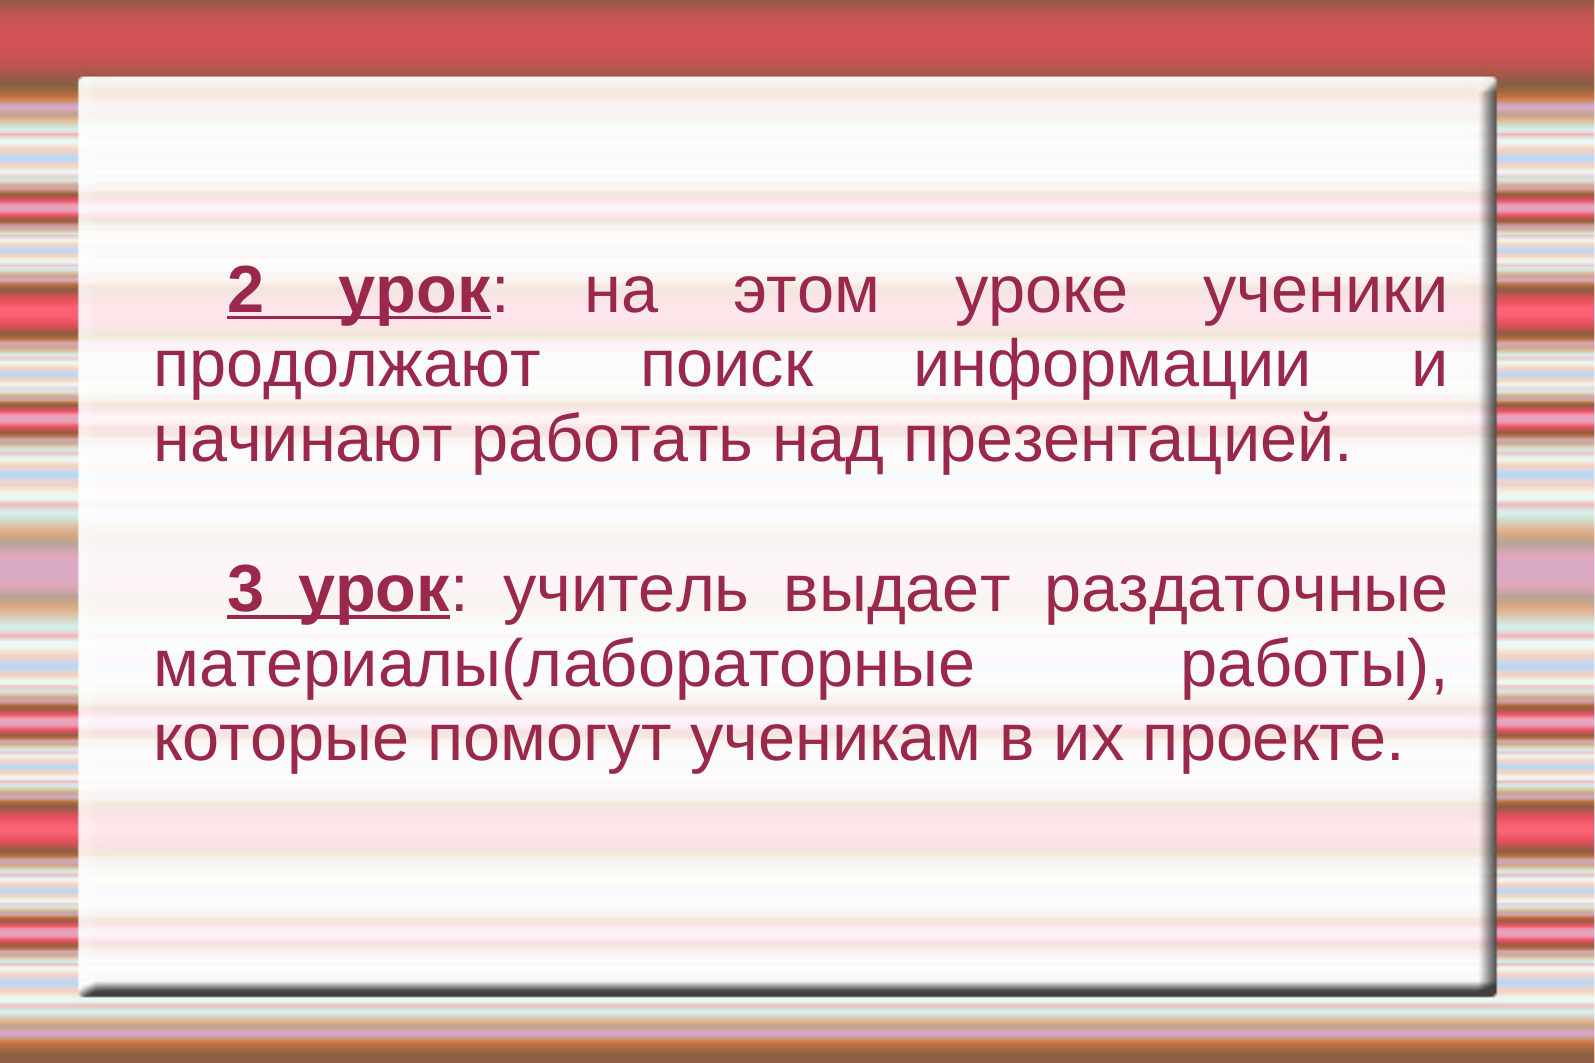

# 2 урок: на этом уроке ученики продолжают поиск информации и начинают работать над презентацией.
	3 урок: учитель выдает раздаточные материалы(лабораторные работы), которые помогут ученикам в их проекте.